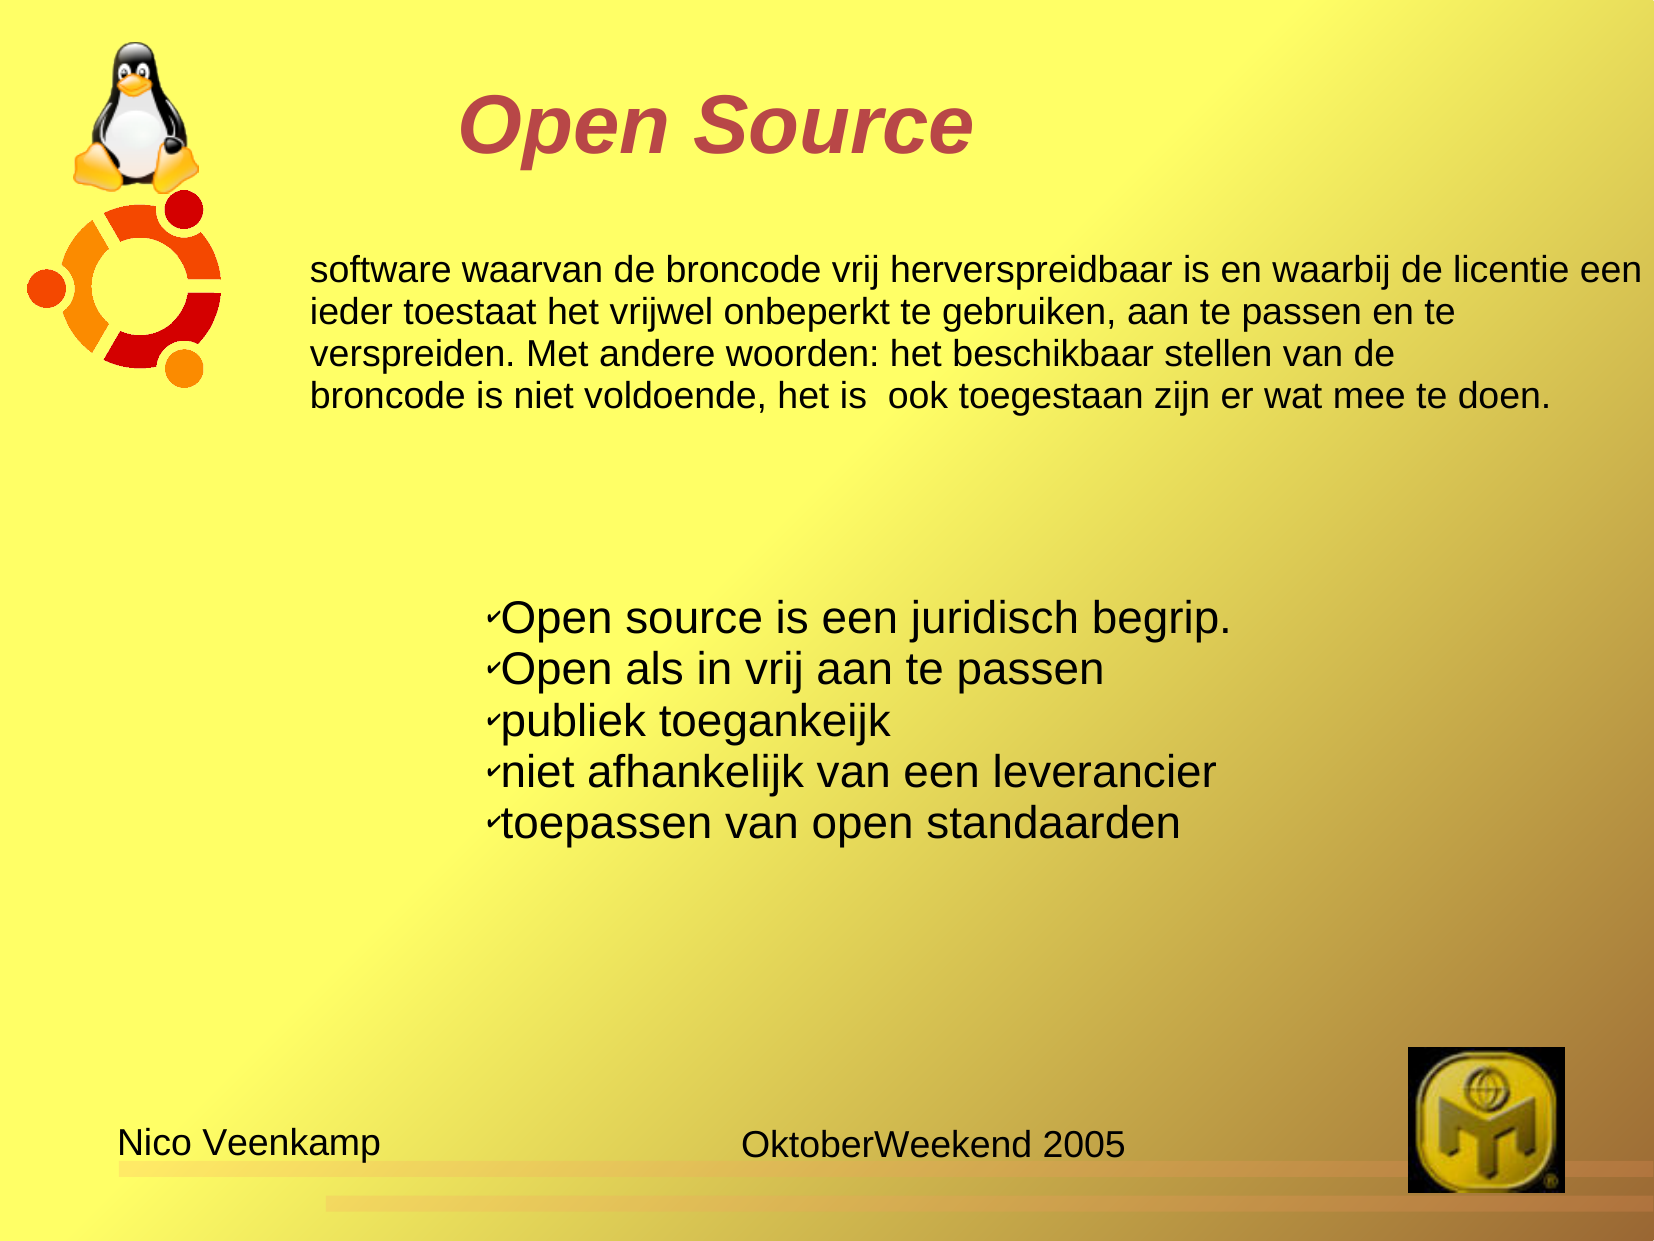

Open Source
software waarvan de broncode vrij herverspreidbaar is en waarbij de licentie een
ieder toestaat het vrijwel onbeperkt te gebruiken, aan te passen en te
verspreiden. Met andere woorden: het beschikbaar stellen van de
broncode is niet voldoende, het is ook toegestaan zijn er wat mee te doen.
Open source is een juridisch begrip.
Open als in vrij aan te passen
publiek toegankeijk
niet afhankelijk van een leverancier
toepassen van open standaarden